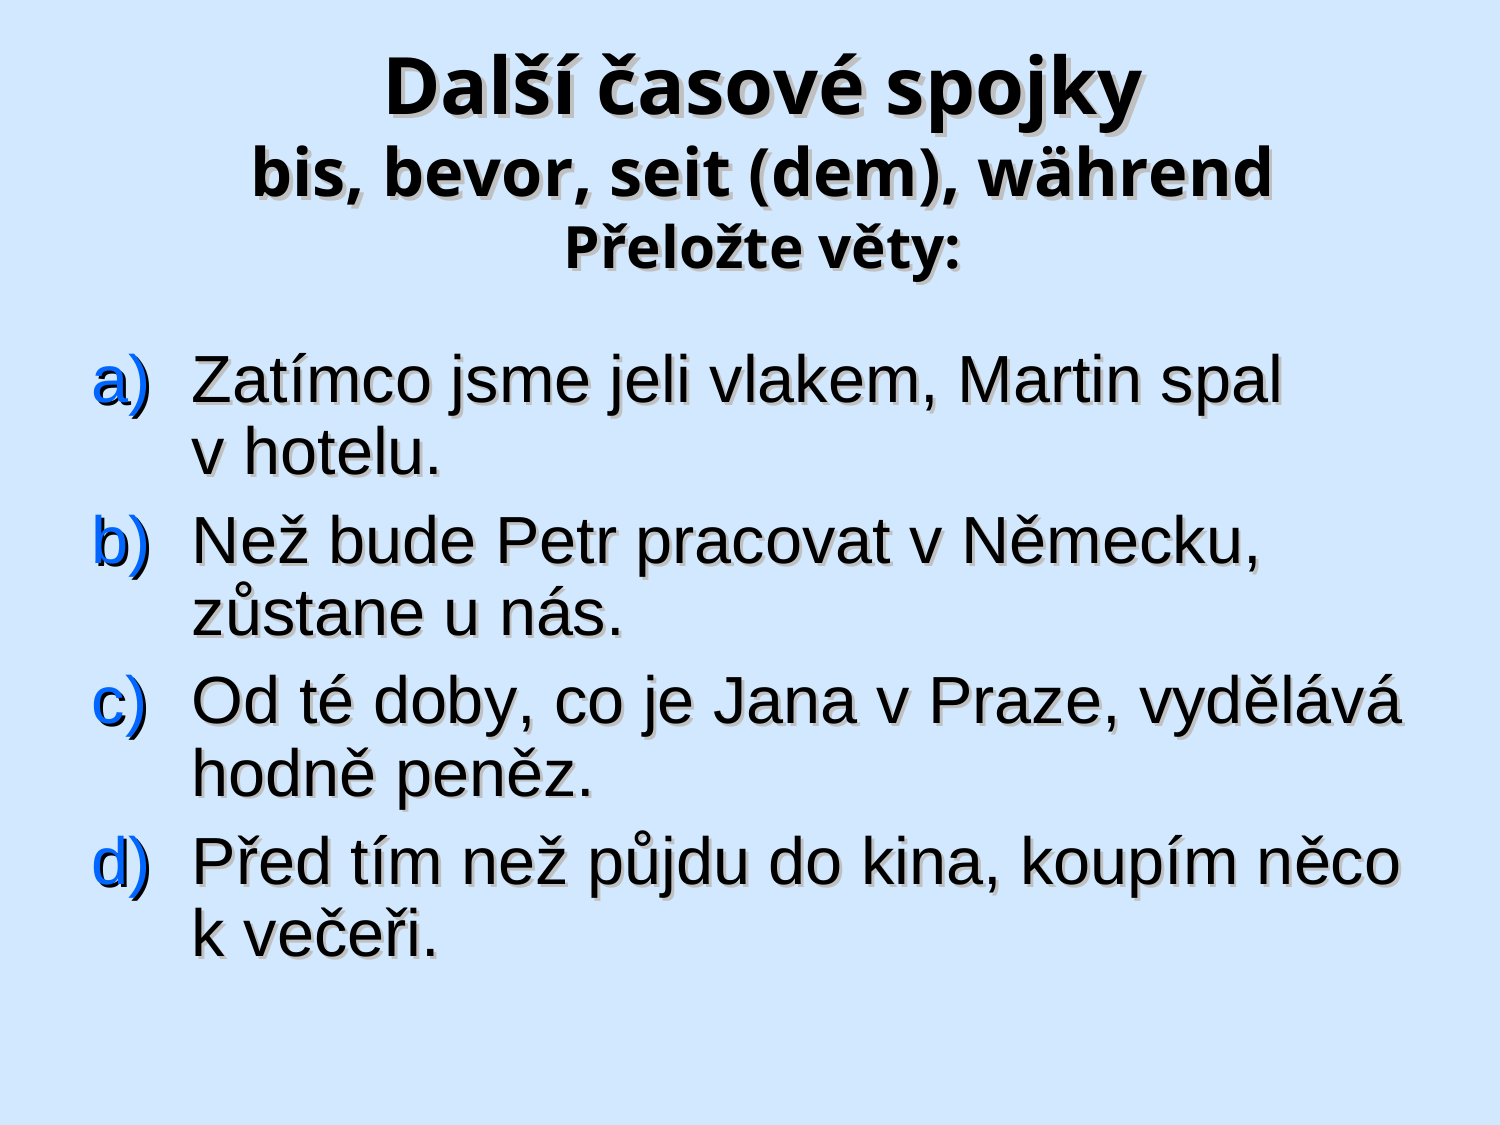

# Další časové spojky bis, bevor, seit (dem), während Přeložte věty:
Zatímco jsme jeli vlakem, Martin spal v hotelu.
Než bude Petr pracovat v Německu, zůstane u nás.
Od té doby, co je Jana v Praze, vydělává hodně peněz.
Před tím než půjdu do kina, koupím něco k večeři.